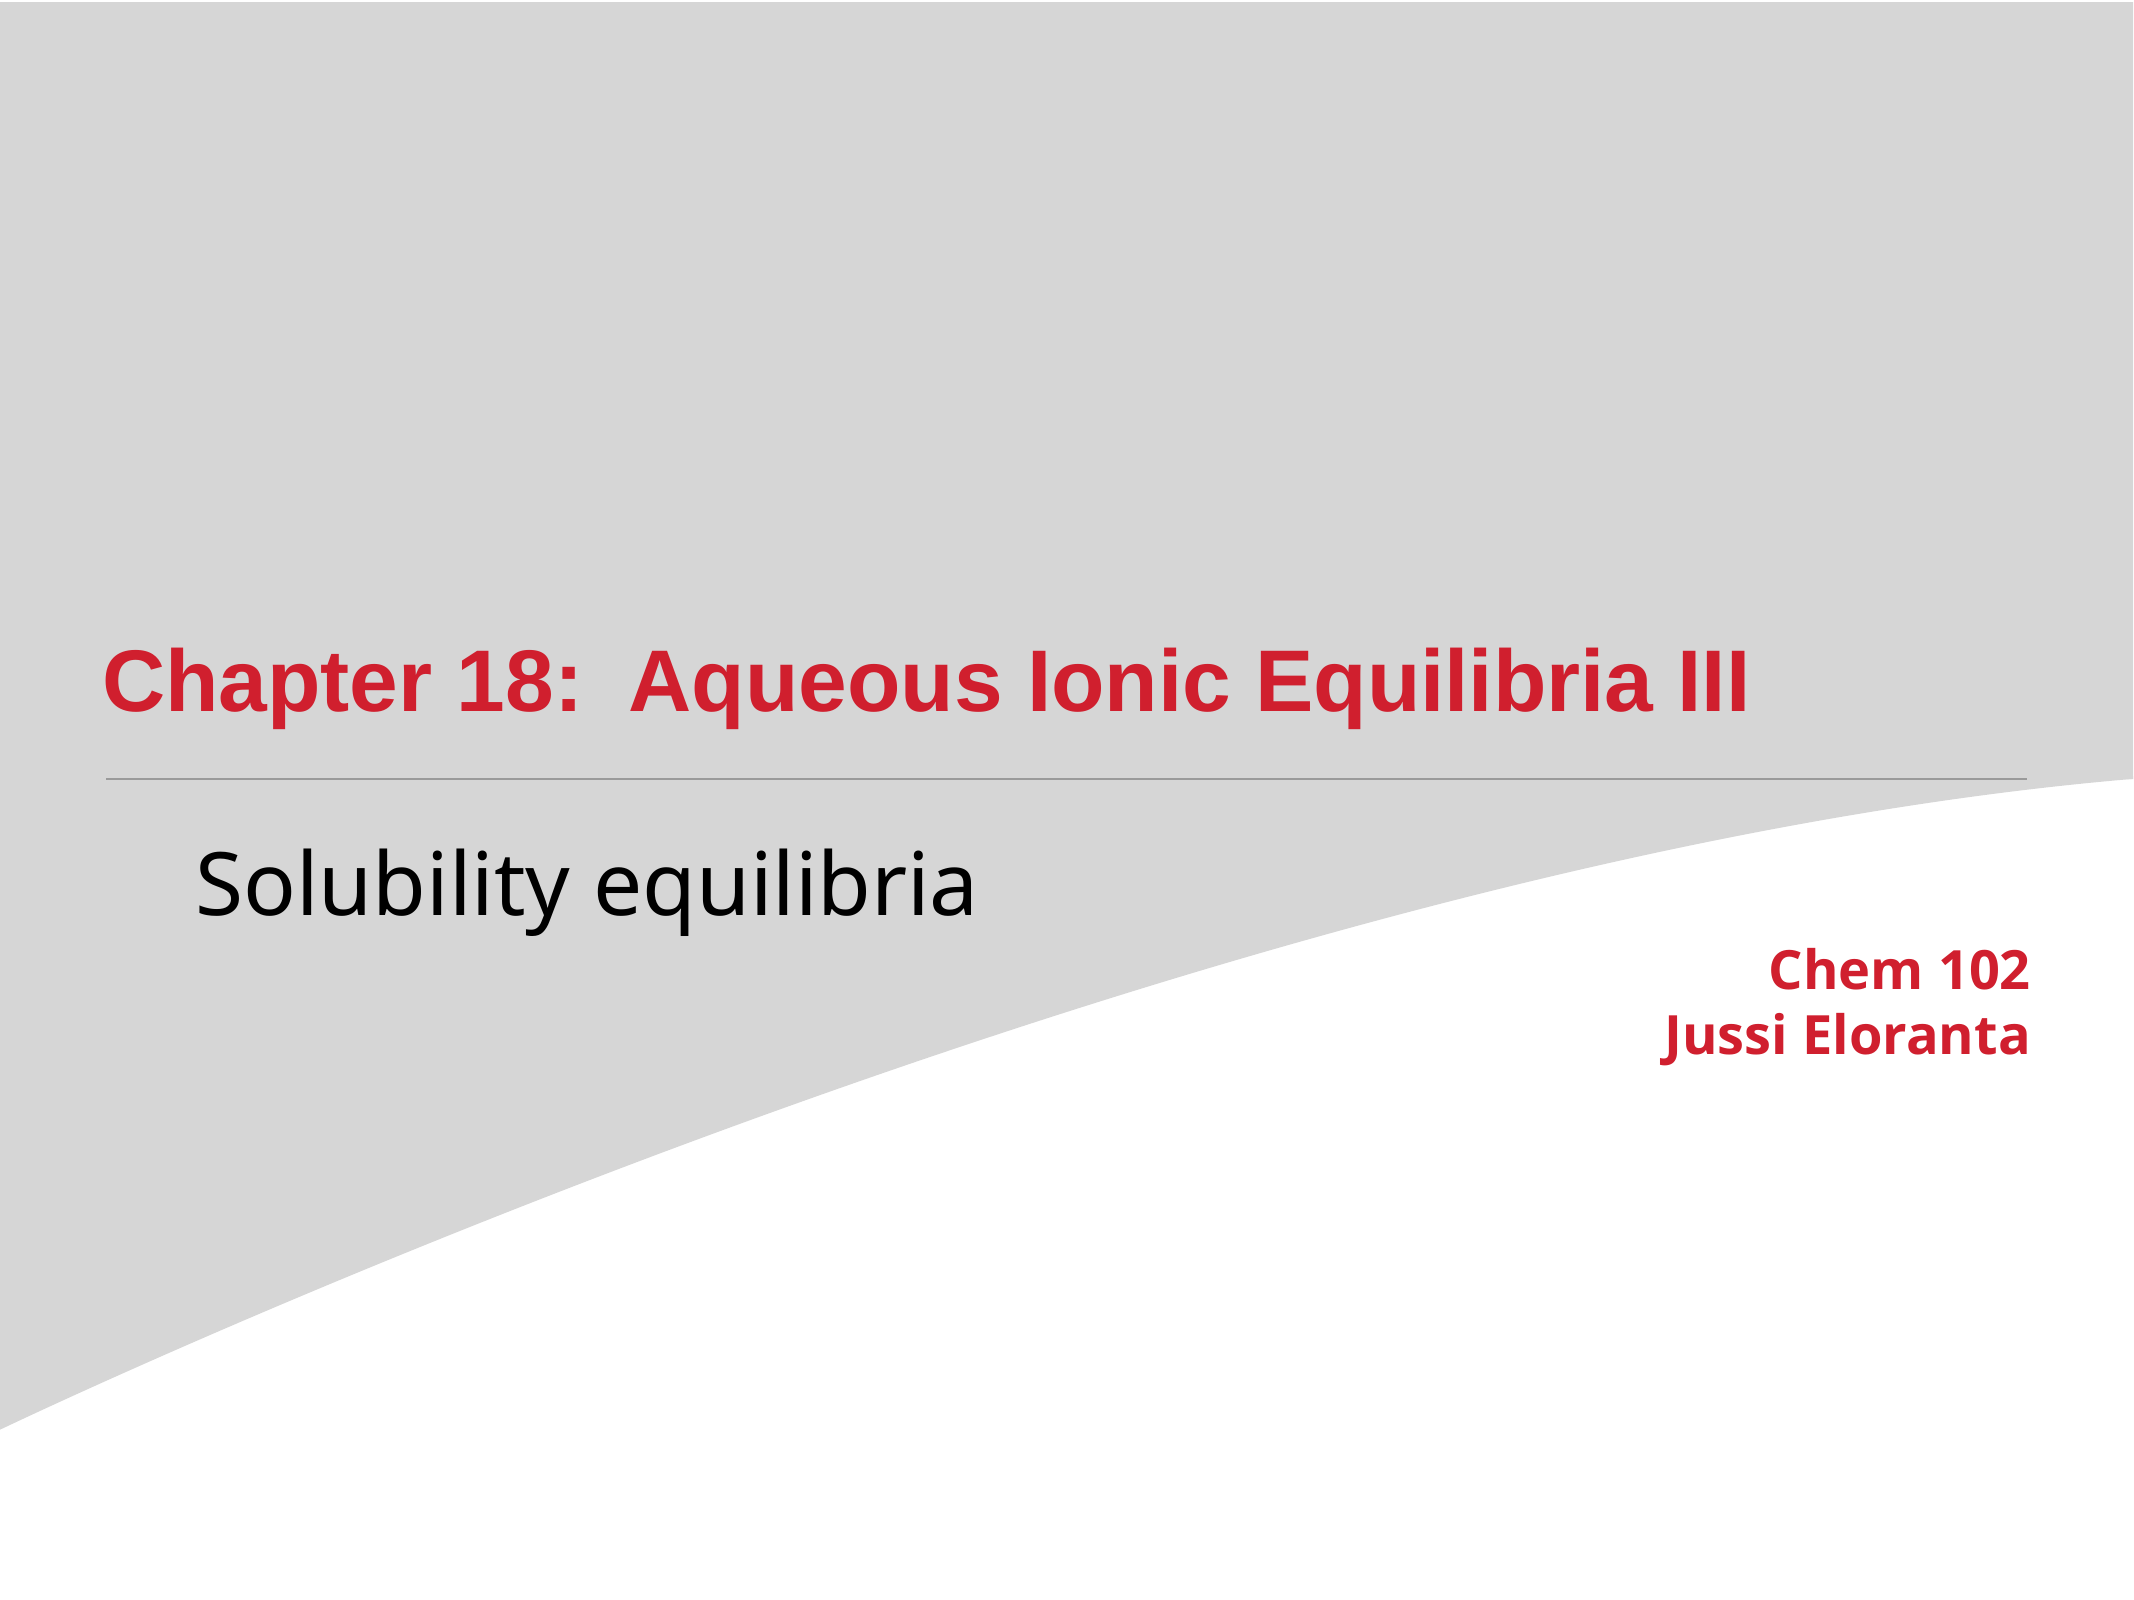

# Chapter 18: Aqueous Ionic Equilibria III
Solubility equilibria
Chem 102
Jussi Eloranta